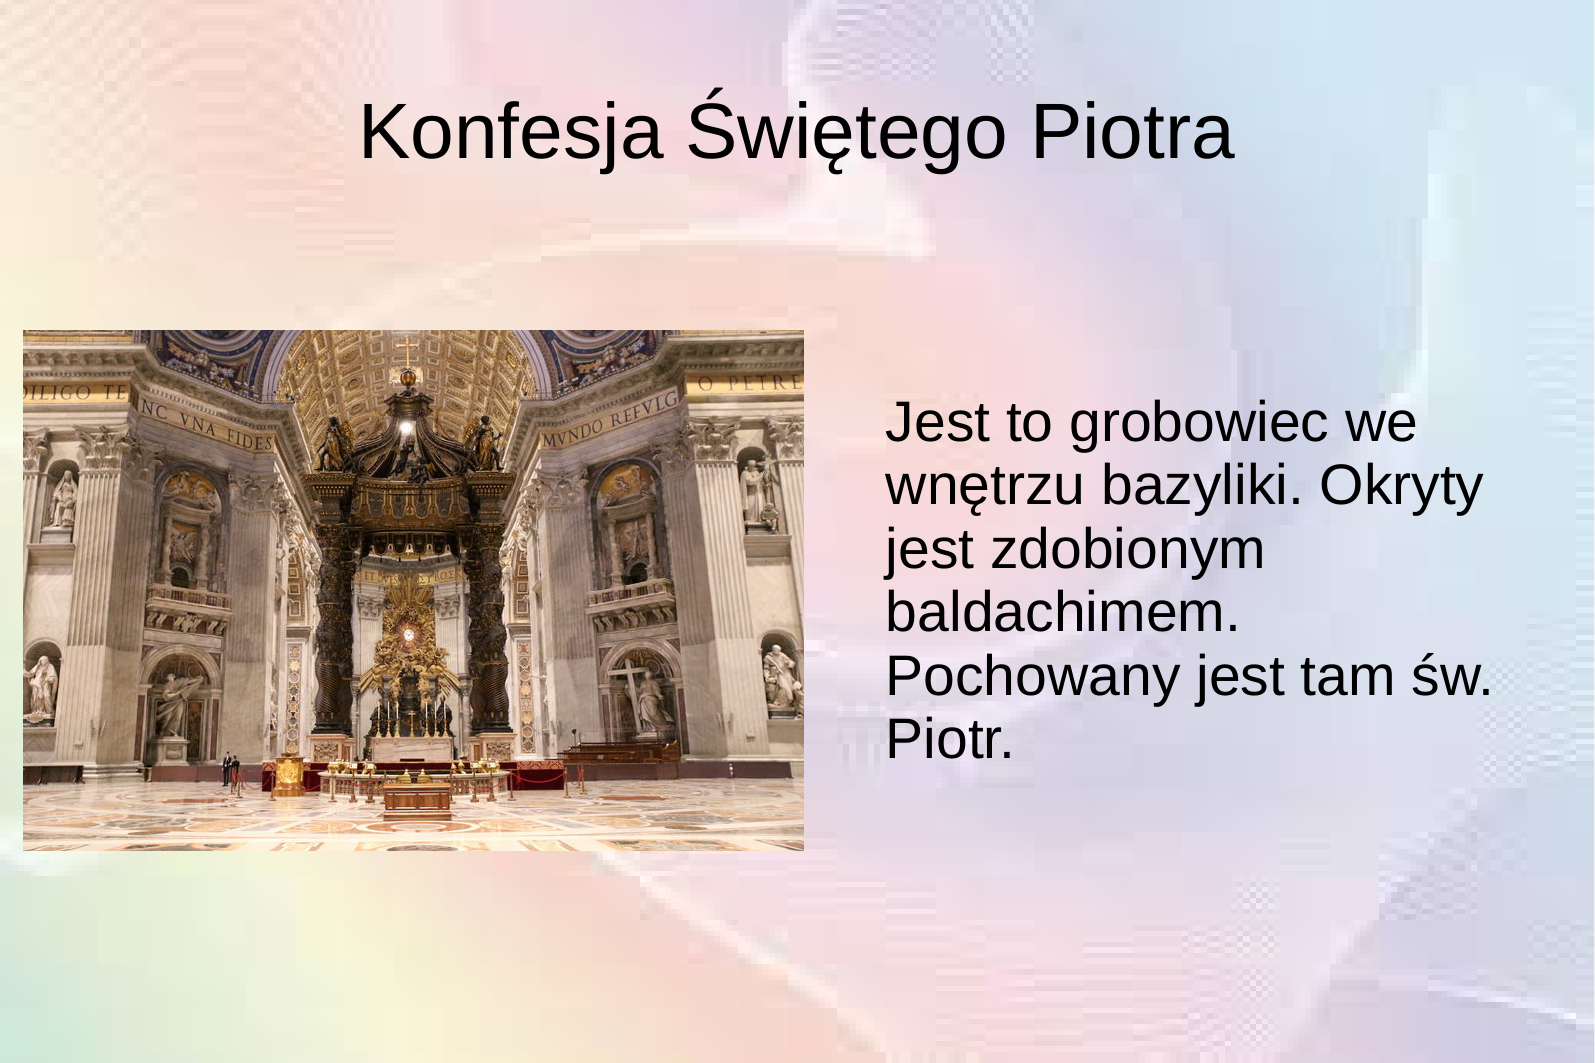

# Konfesja Świętego Piotra
Jest to grobowiec we wnętrzu bazyliki. Okryty jest zdobionym baldachimem. Pochowany jest tam św. Piotr.